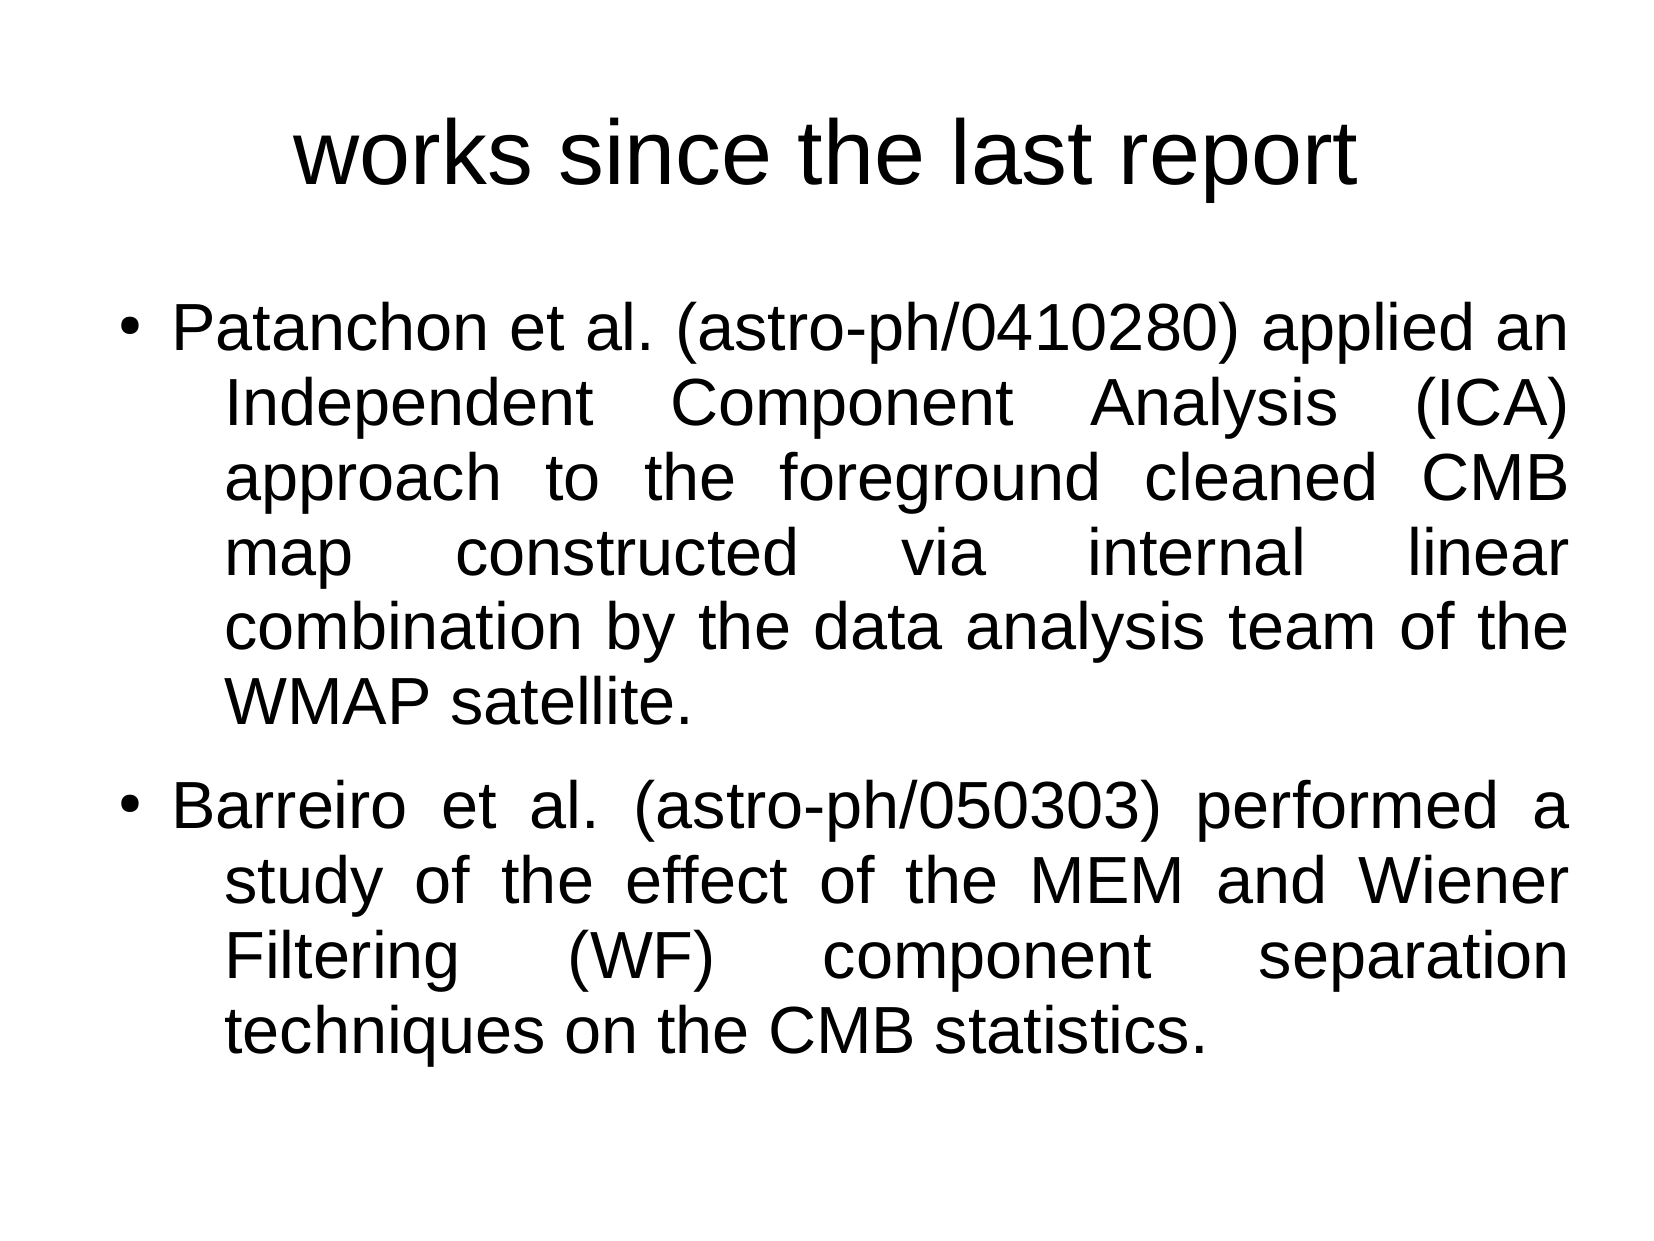

# works since the last report
Patanchon et al. (astro-ph/0410280) applied an Independent Component Analysis (ICA) approach to the foreground cleaned CMB map constructed via internal linear combination by the data analysis team of the WMAP satellite.
Barreiro et al. (astro-ph/050303) performed a study of the effect of the MEM and Wiener Filtering (WF) component separation techniques on the CMB statistics.